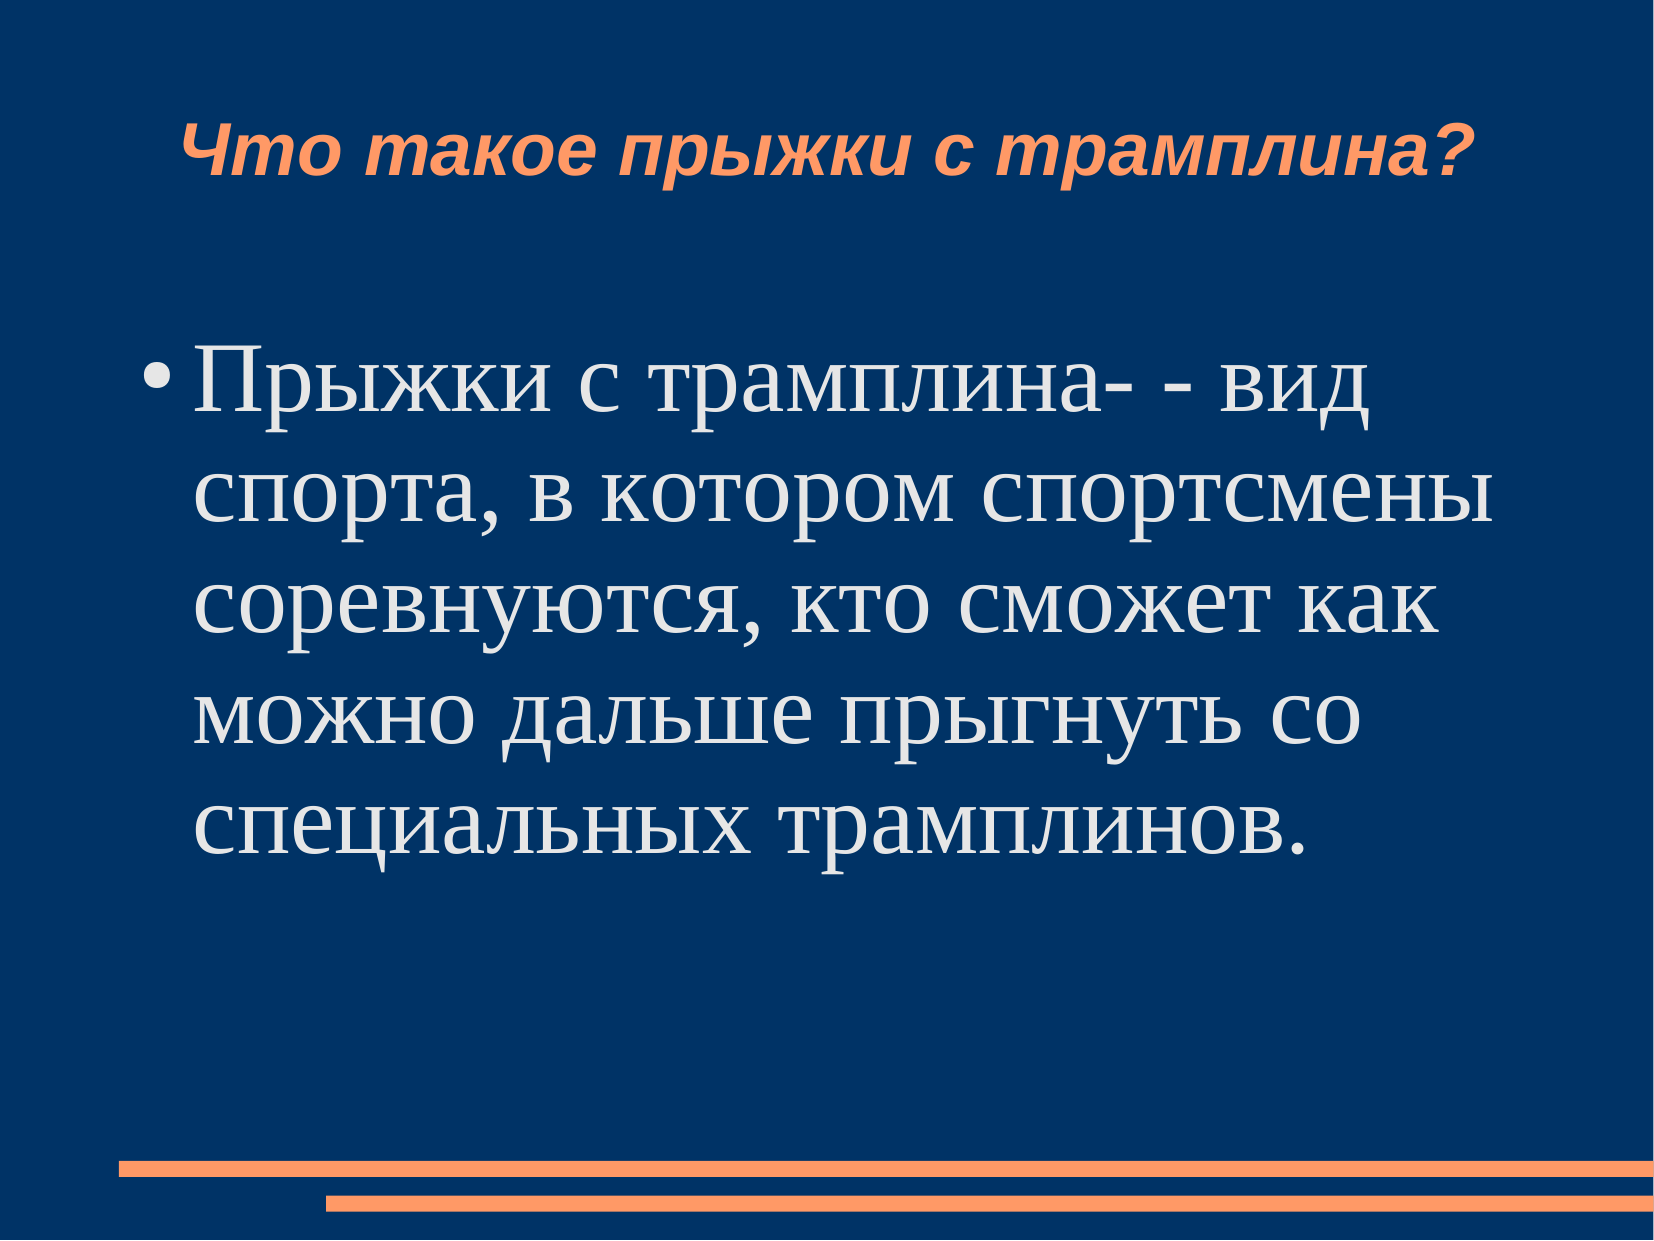

# Что такое прыжки с трамплина?
Прыжки с трамплина- - вид спорта, в котором спортсмены соревнуются, кто сможет как можно дальше прыгнуть со специальных трамплинов.